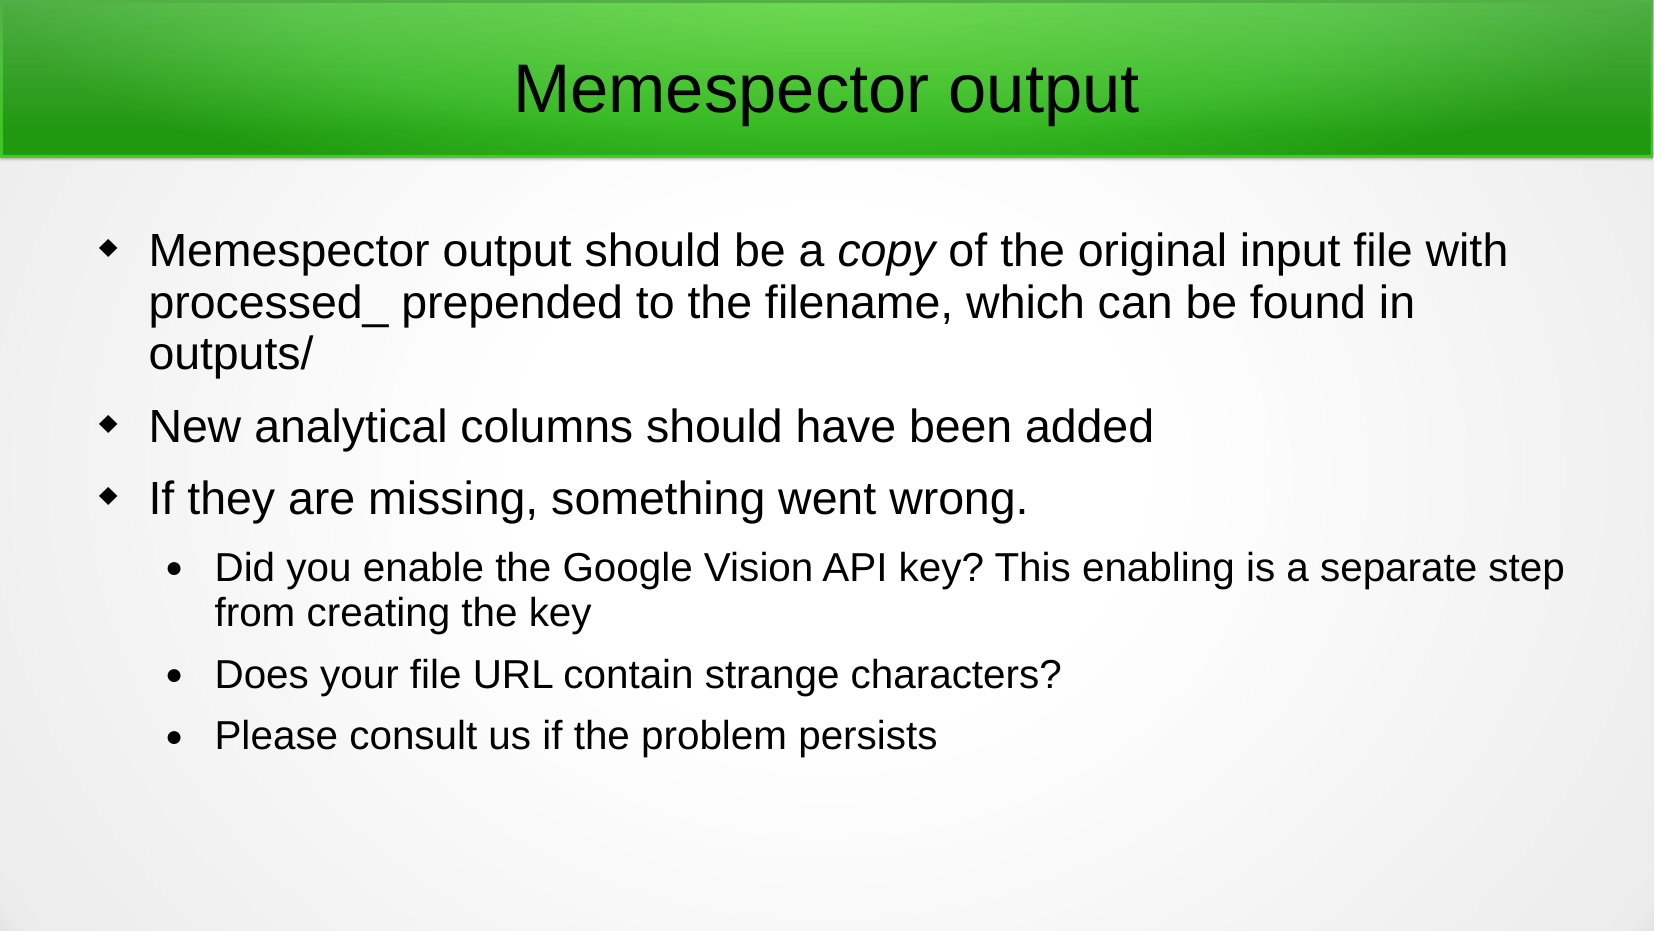

# Memespector output
Memespector output should be a copy of the original input file with processed_ prepended to the filename, which can be found in outputs/
New analytical columns should have been added
If they are missing, something went wrong.
Did you enable the Google Vision API key? This enabling is a separate step from creating the key
Does your file URL contain strange characters?
Please consult us if the problem persists